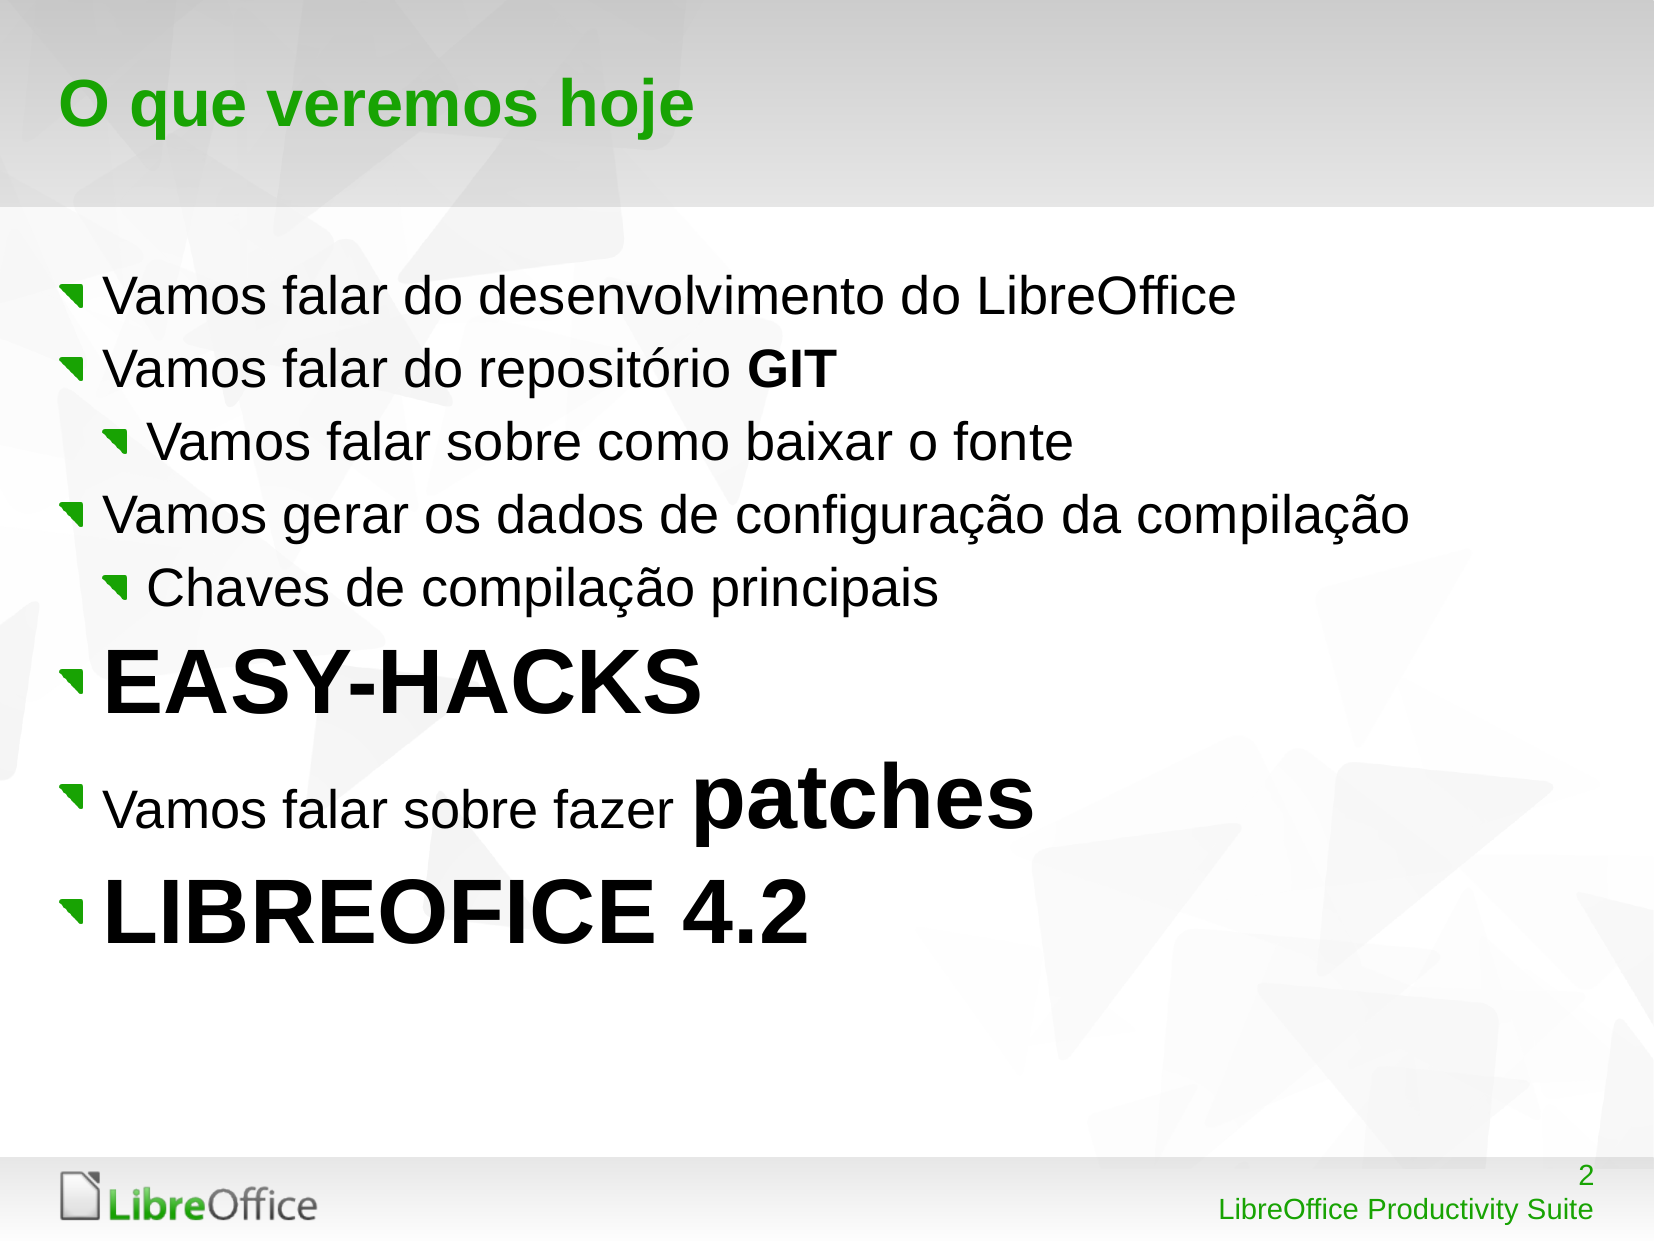

# O que veremos hoje
Vamos falar do desenvolvimento do LibreOffice
Vamos falar do repositório GIT
Vamos falar sobre como baixar o fonte
Vamos gerar os dados de configuração da compilação
Chaves de compilação principais
EASY-HACKS
Vamos falar sobre fazer patches
LIBREOFICE 4.2
2
LibreOffice Productivity Suite